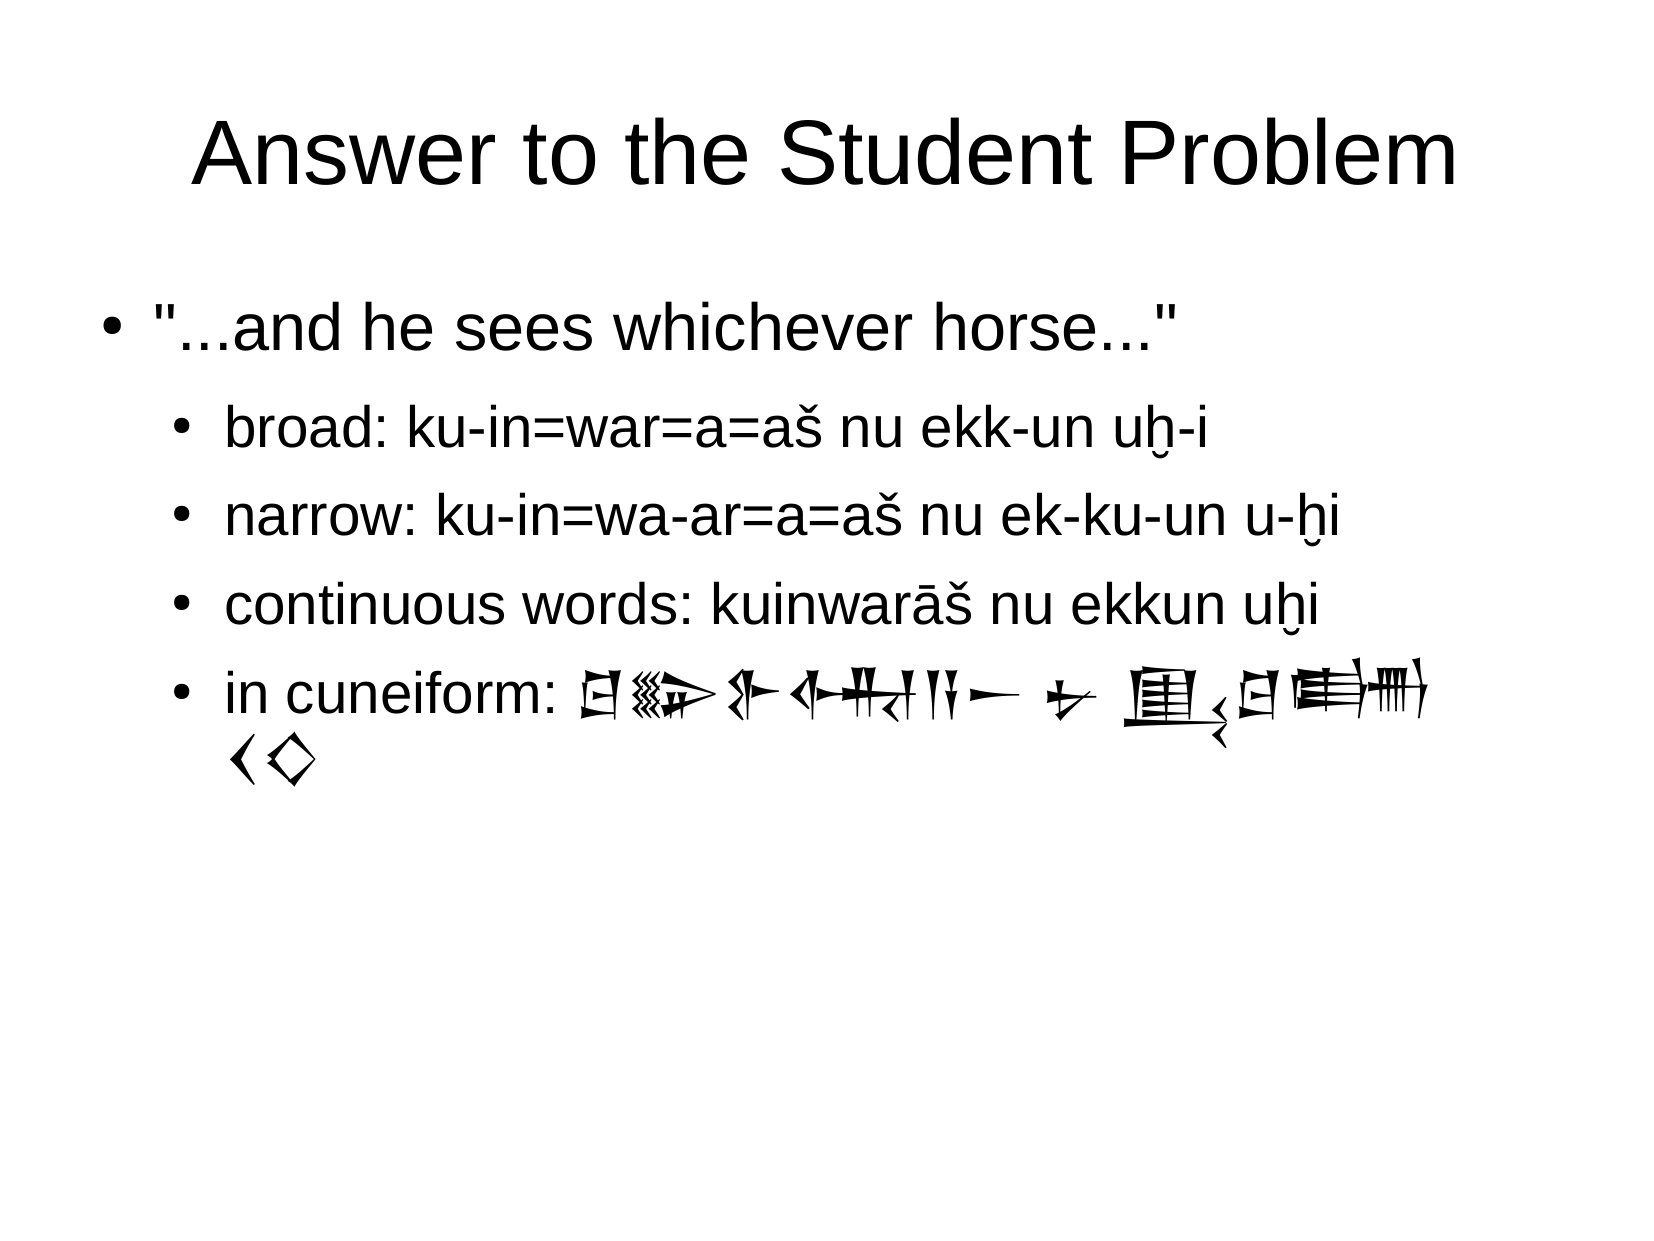

# Answer to the Student Problem
"...and he sees whichever horse..."
broad: ku-in=war=a=aš nu ekk-un uḫ-i
narrow: ku-in=wa-ar=a=aš nu ek-ku-un u-ḫi
continuous words: kuinwarāš nu ekkun uḫi
in cuneiform: 𒆪𒅔𒉿𒅈𒀀𒀸 𒉡 𒅅𒆪𒌦	𒌋𒄭